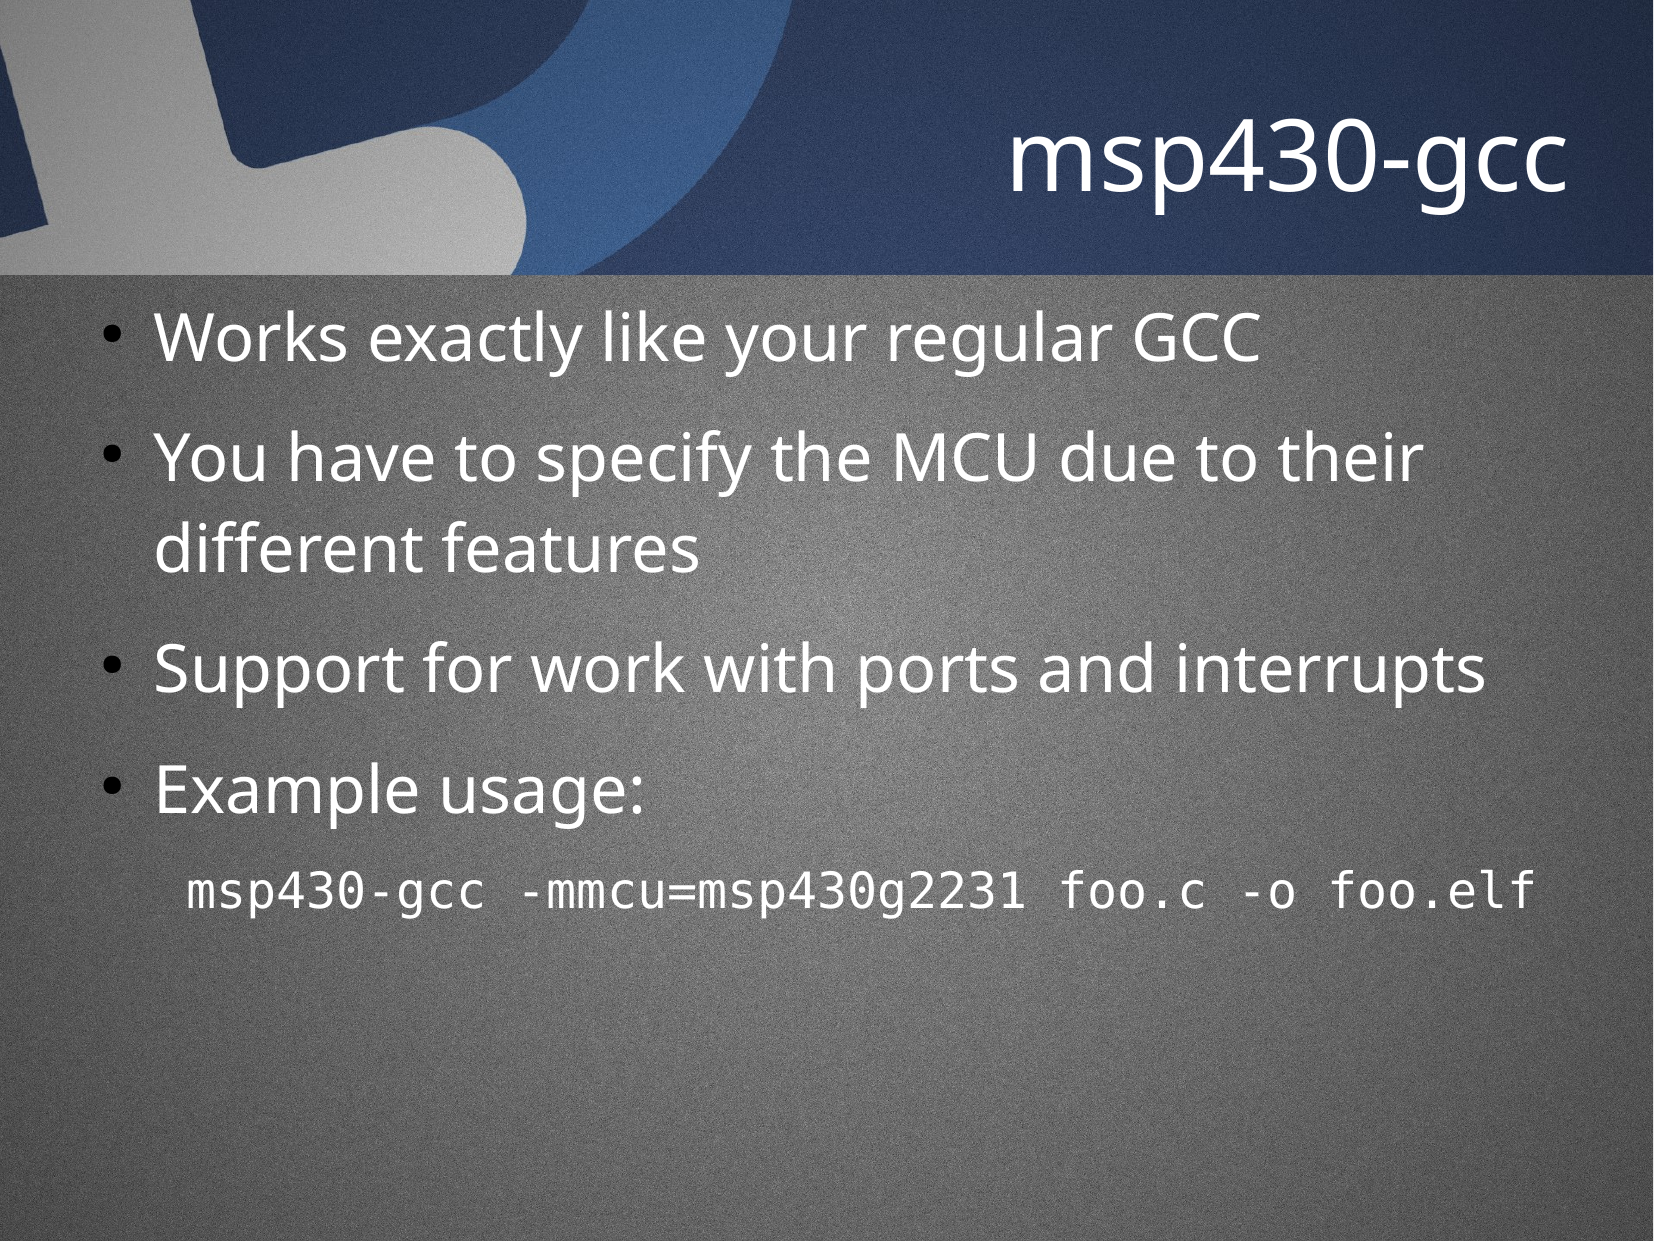

# msp430-gcc
Works exactly like your regular GCC
You have to specify the MCU due to their different features
Support for work with ports and interrupts
Example usage:
msp430-gcc -mmcu=msp430g2231 foo.c -o foo.elf